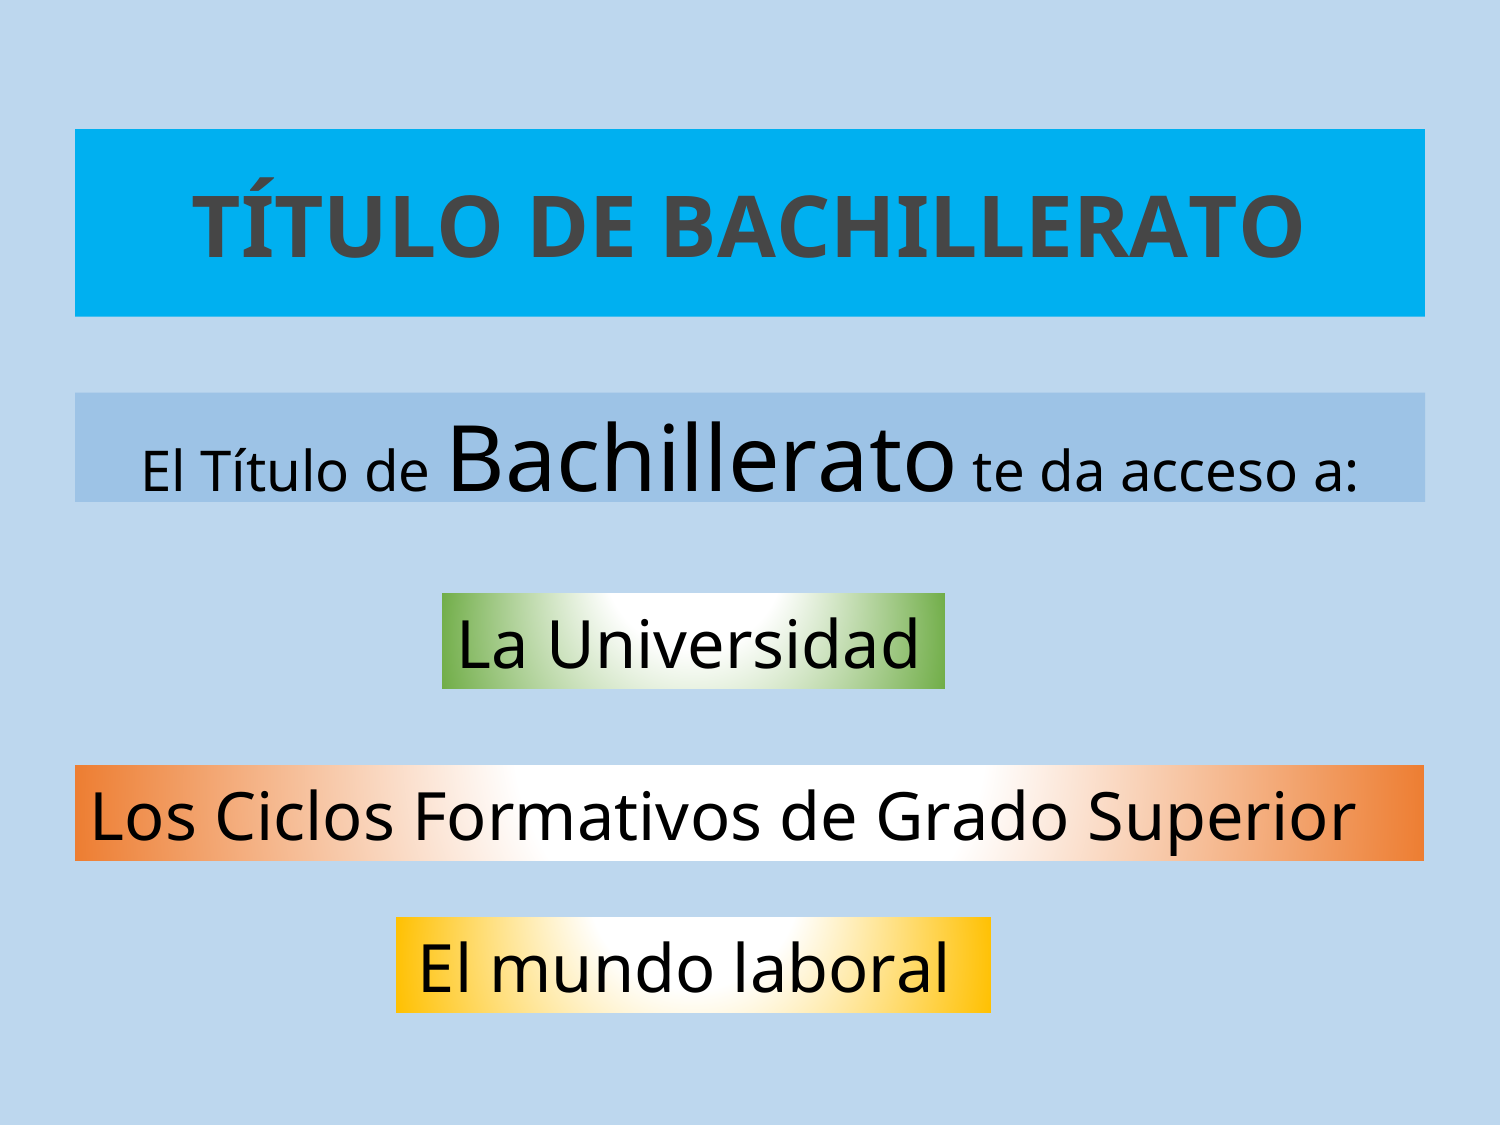

TÍTULO DE BACHILLERATO
El Título de Bachillerato te da acceso a:
La Universidad
Los Ciclos Formativos de Grado Superior
El mundo laboral